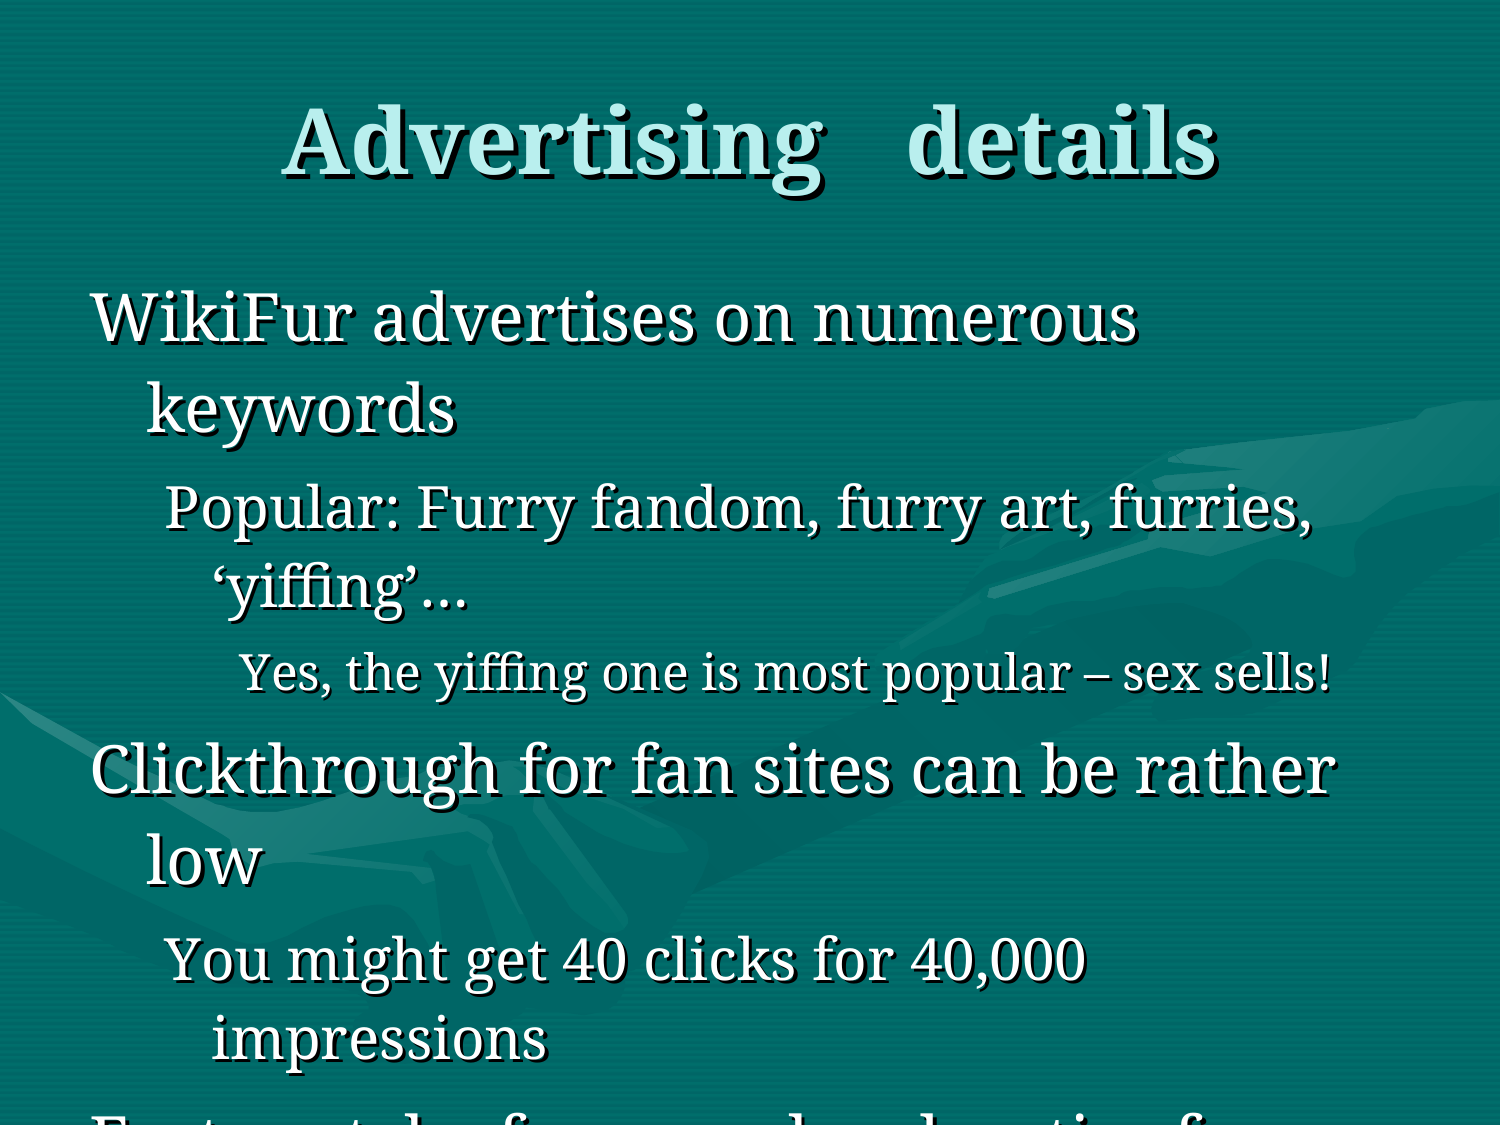

# Advertising	 details
WikiFur advertises on numerous keywords
Popular: Furry fandom, furry art, furries, ‘yiffing’…
Yes, the yiffing one is most popular – sex sells!
Clickthrough for fan sites can be rather low
You might get 40 clicks for 40,000 impressions
Fortunately, few people advertise fan sites
Clickthrough rate can be as low as $0.01/click
Test impression-based ads as well – they may work better